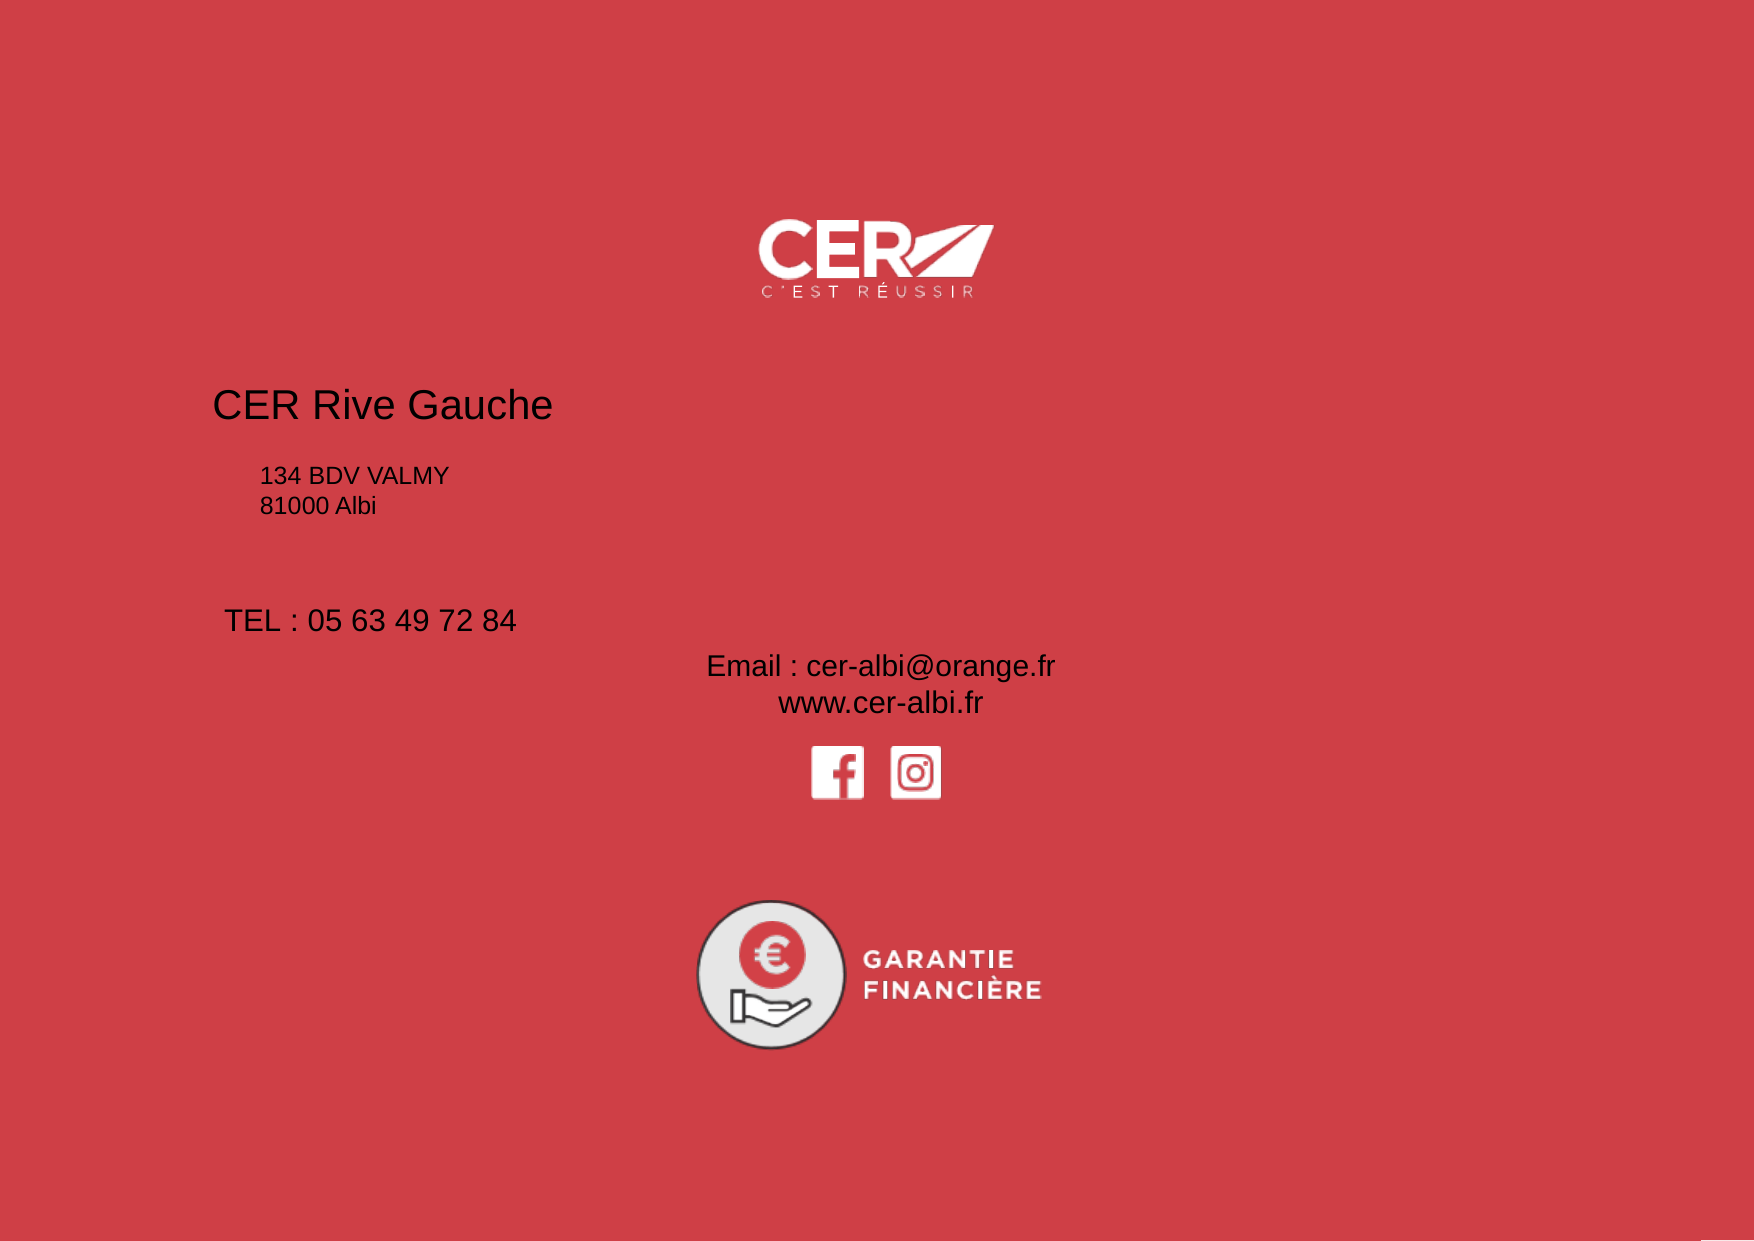

CER Karl Raoult
CER Rive Gauche
134 BDV VALMY
81000 Albi
67 Rue de Longpaon • 76160 DARNETAL
TÉL. 02 35 08 51 15
TEL : 05 63 49 72 84
Email : cerdarnetal1@gmail.com
www.cer-karl-raoult.com
Email : cer-albi@orange.fr
www.cer-albi.fr